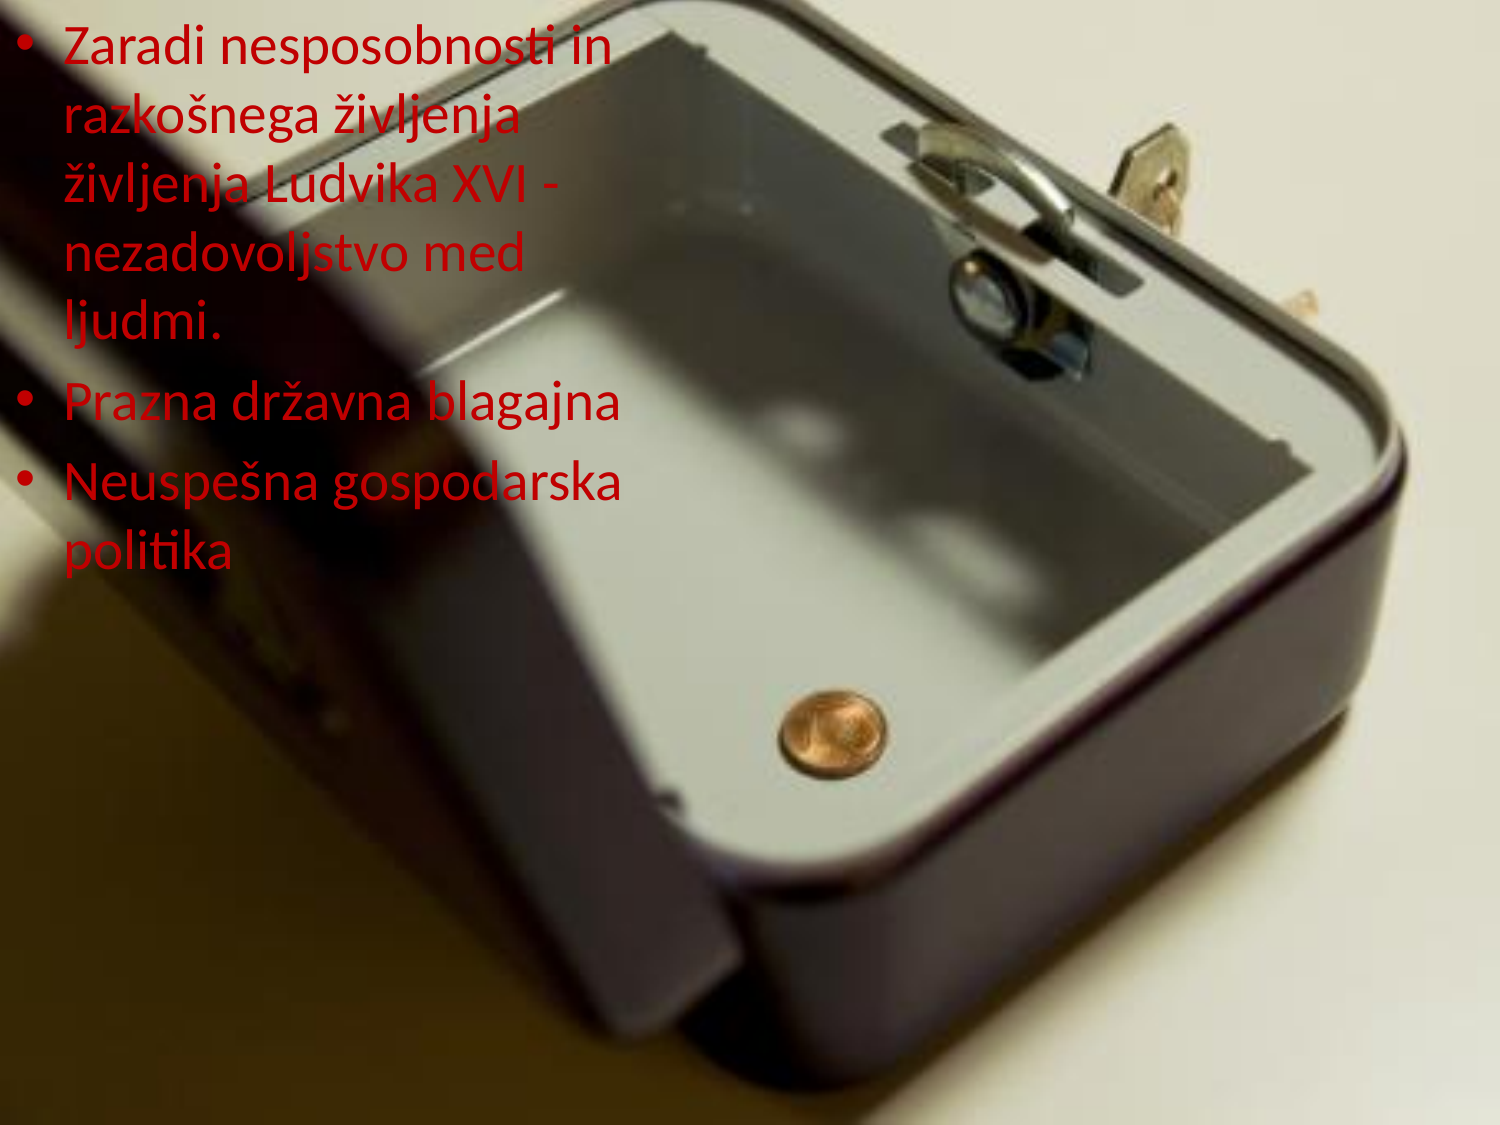

# Zaradi nesposobnosti in razkošnega življenja življenja Ludvika XVI - nezadovoljstvo med ljudmi.
Prazna državna blagajna
Neuspešna gospodarska politika